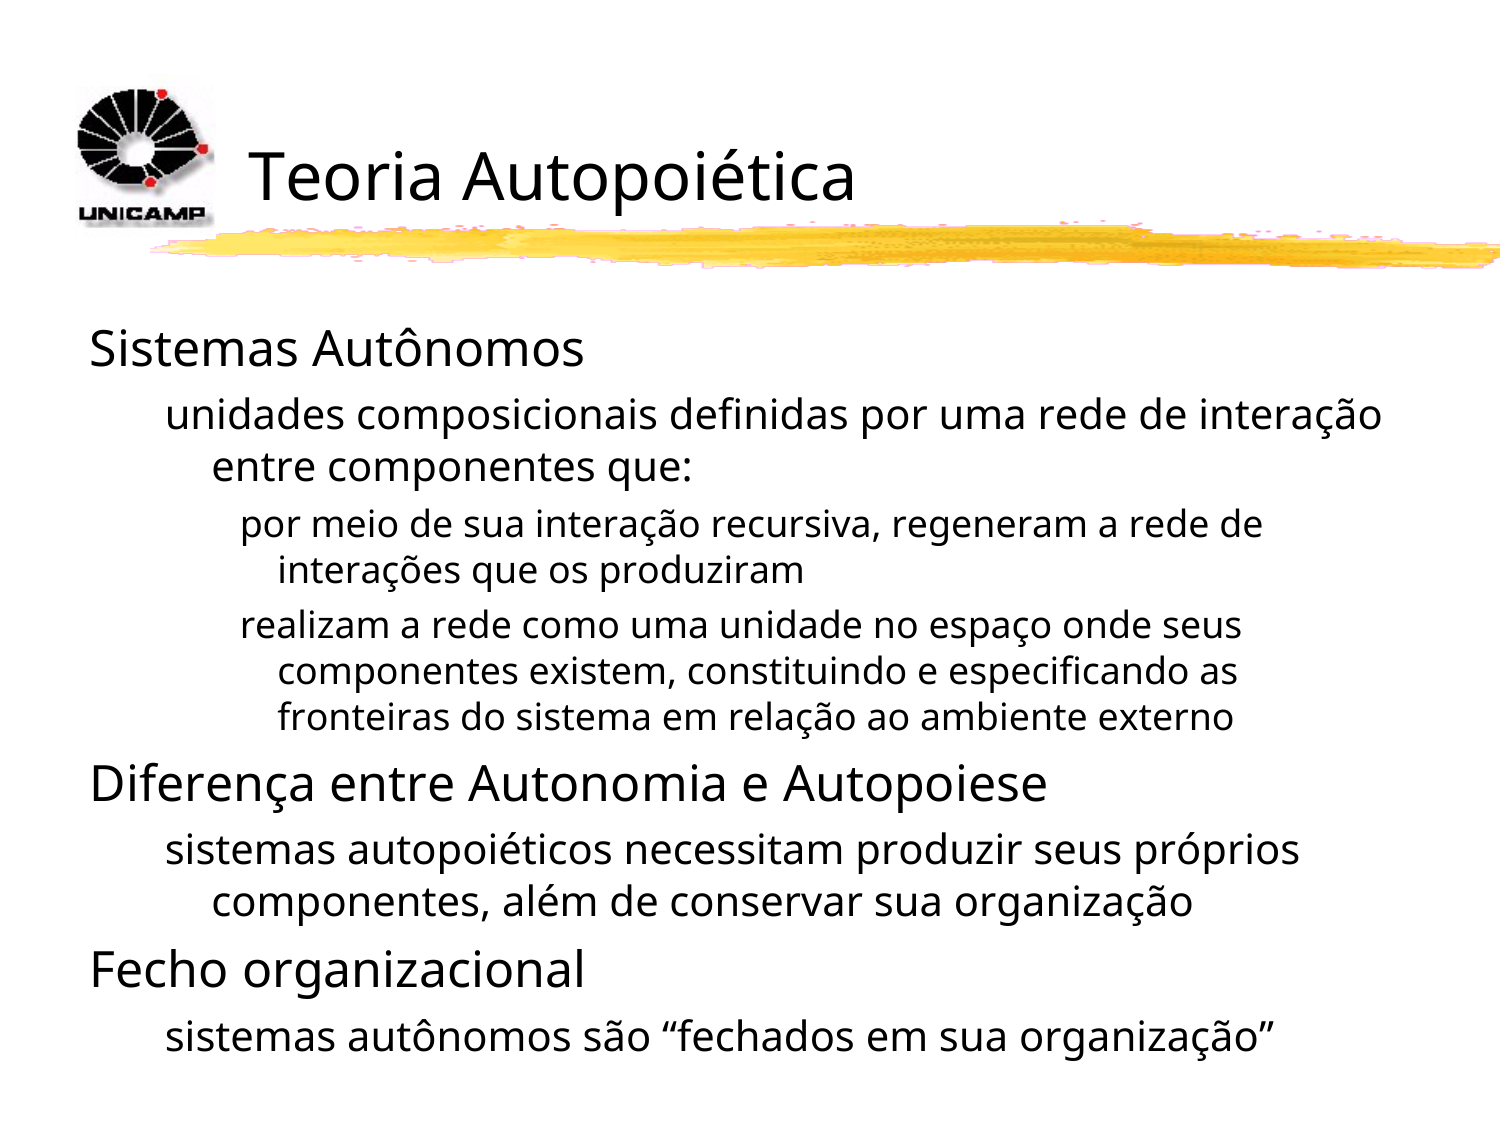

# Teoria Autopoiética
Sistemas Autônomos
unidades composicionais definidas por uma rede de interação entre componentes que:
por meio de sua interação recursiva, regeneram a rede de interações que os produziram
realizam a rede como uma unidade no espaço onde seus componentes existem, constituindo e especificando as fronteiras do sistema em relação ao ambiente externo
Diferença entre Autonomia e Autopoiese
sistemas autopoiéticos necessitam produzir seus próprios componentes, além de conservar sua organização
Fecho organizacional
sistemas autônomos são “fechados em sua organização”